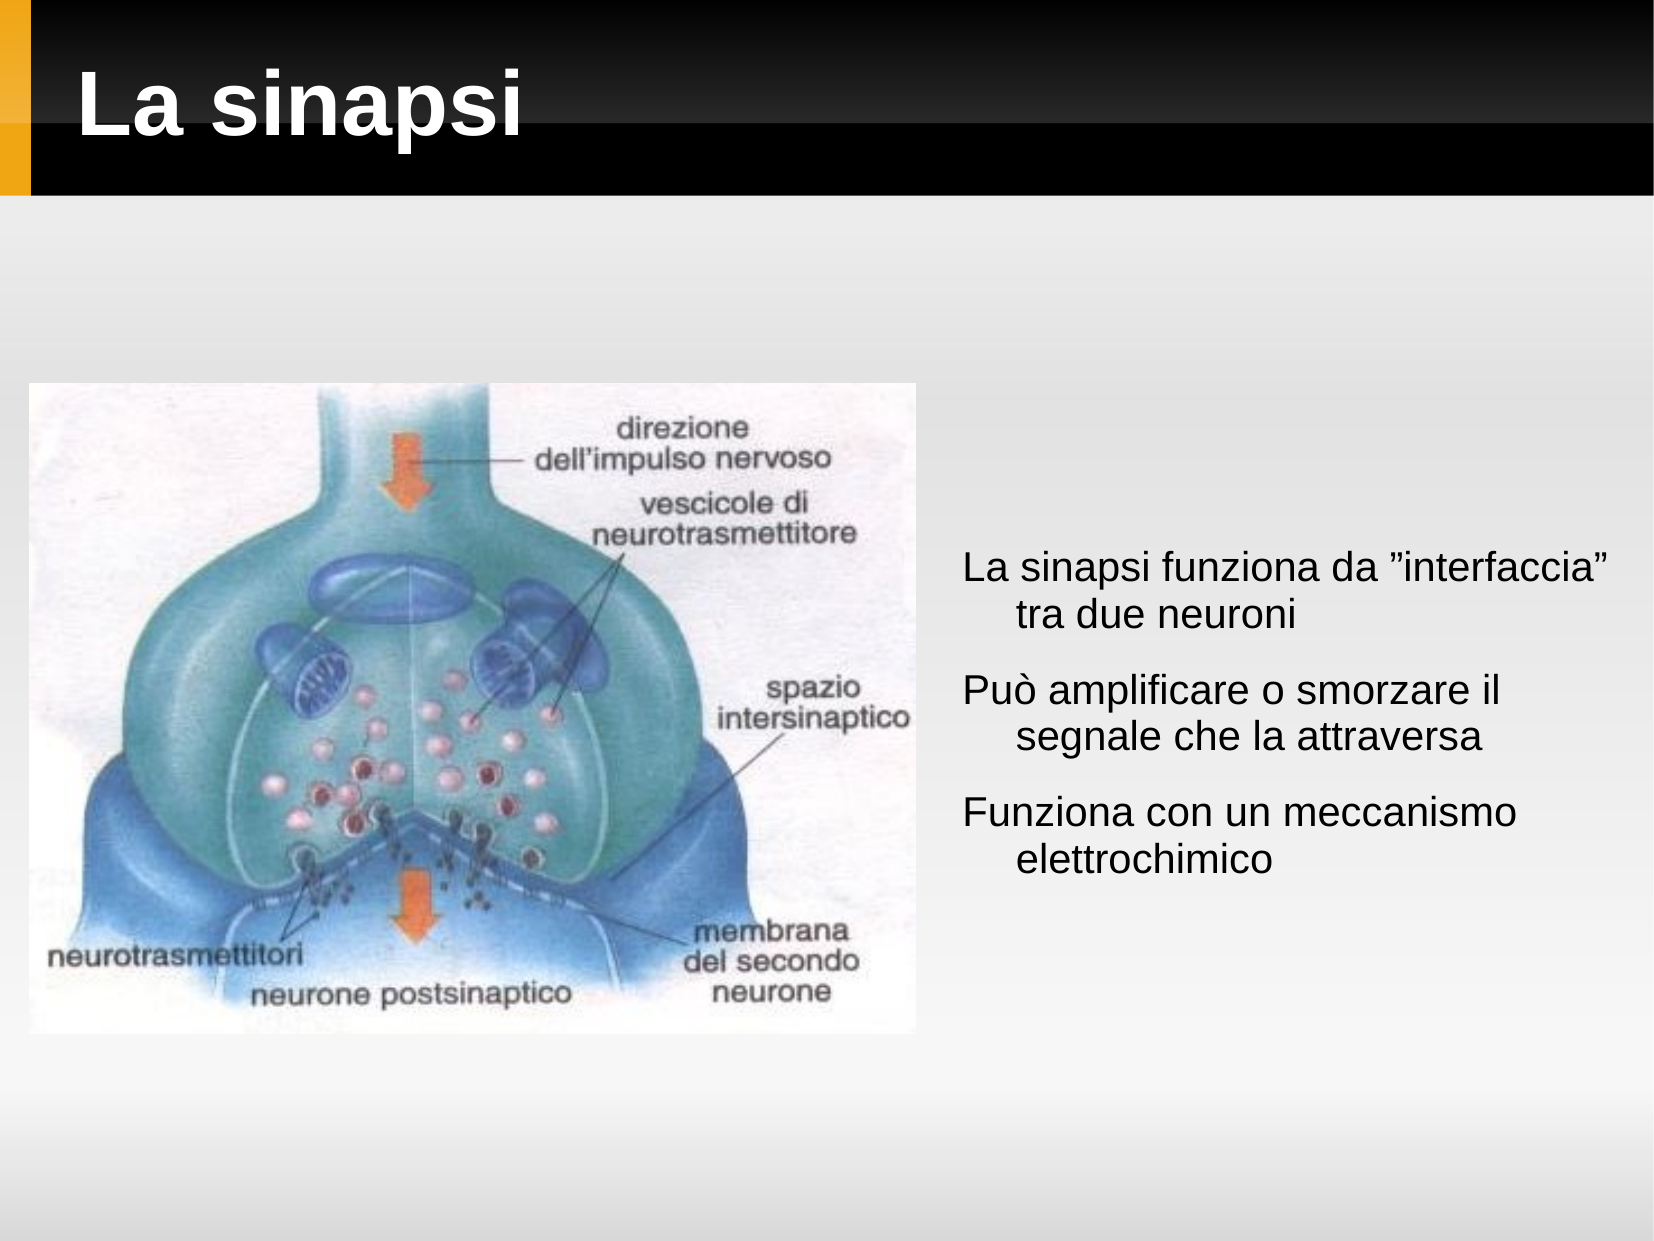

# La sinapsi
La sinapsi funziona da ”interfaccia” tra due neuroni
Può amplificare o smorzare il segnale che la attraversa
Funziona con un meccanismo elettrochimico